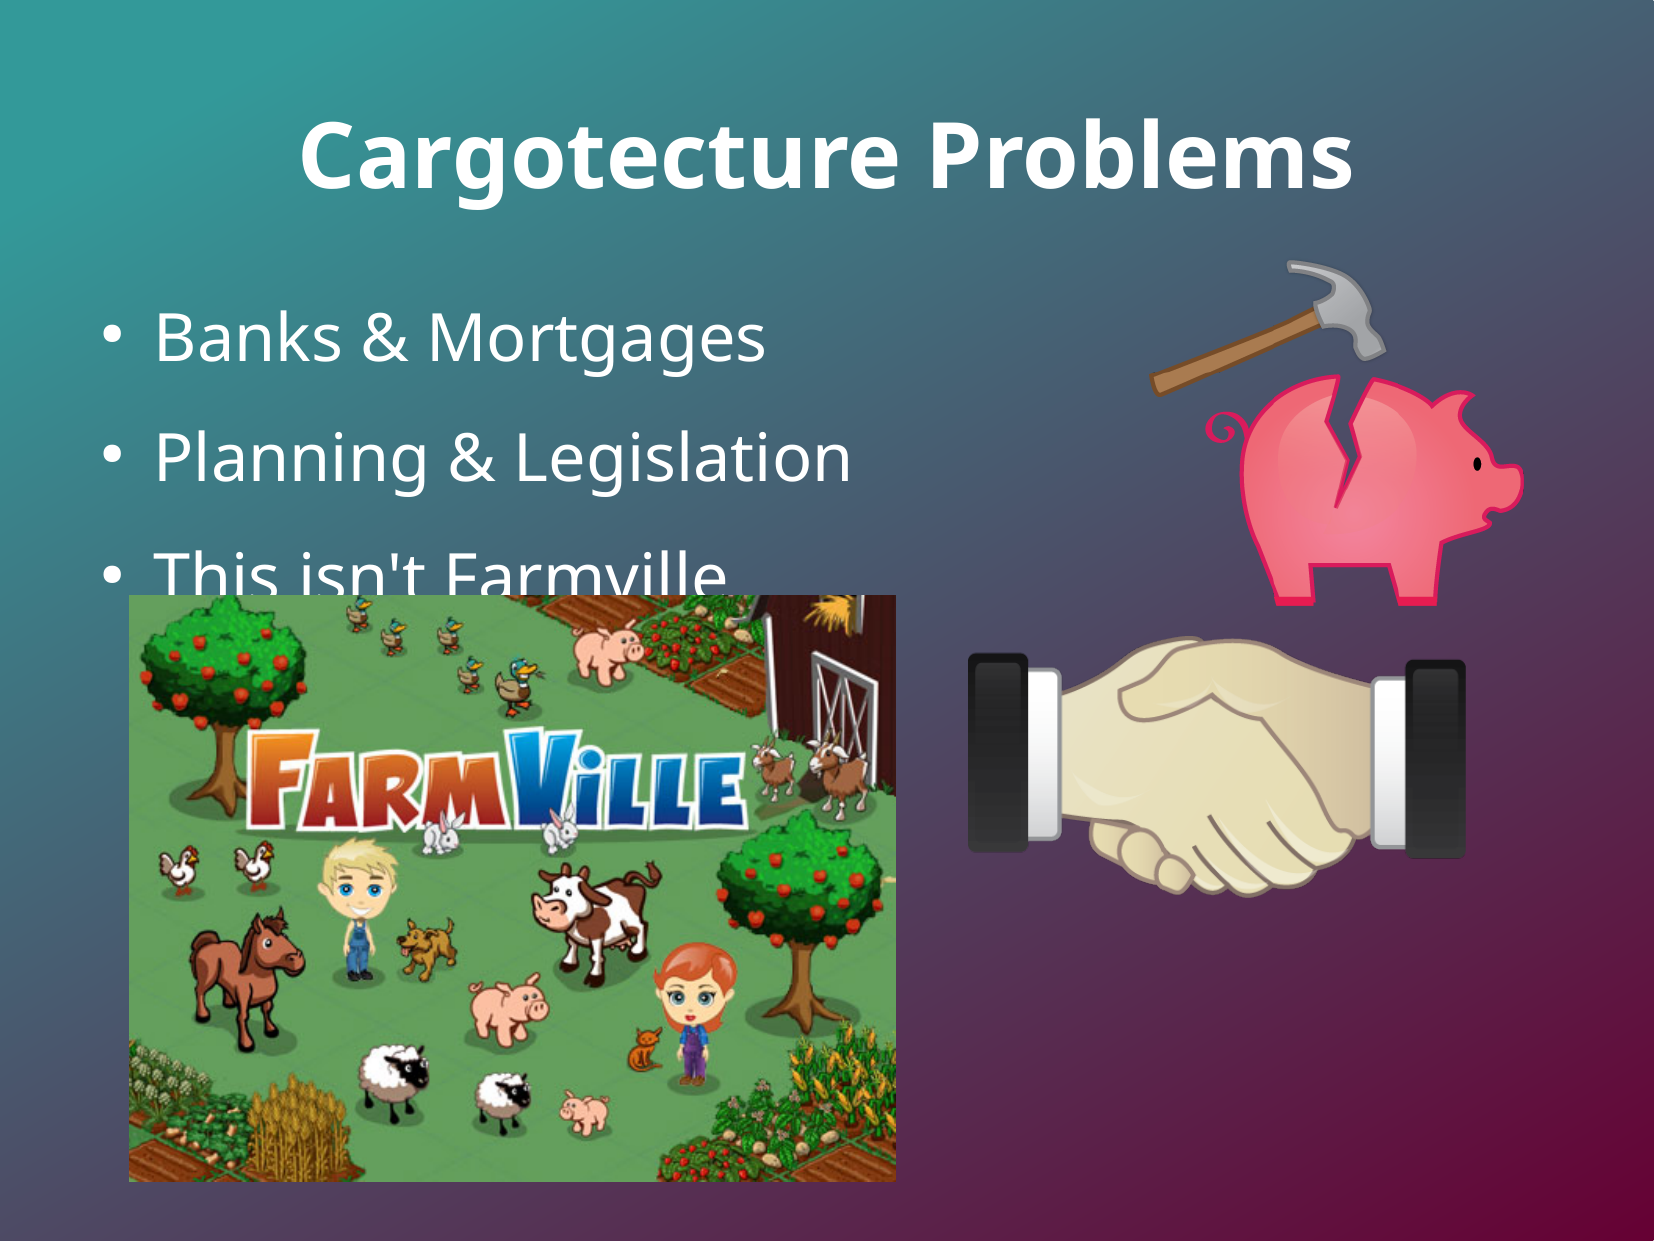

# Cargotecture Problems
Banks & Mortgages
Planning & Legislation
This isn't Farmville